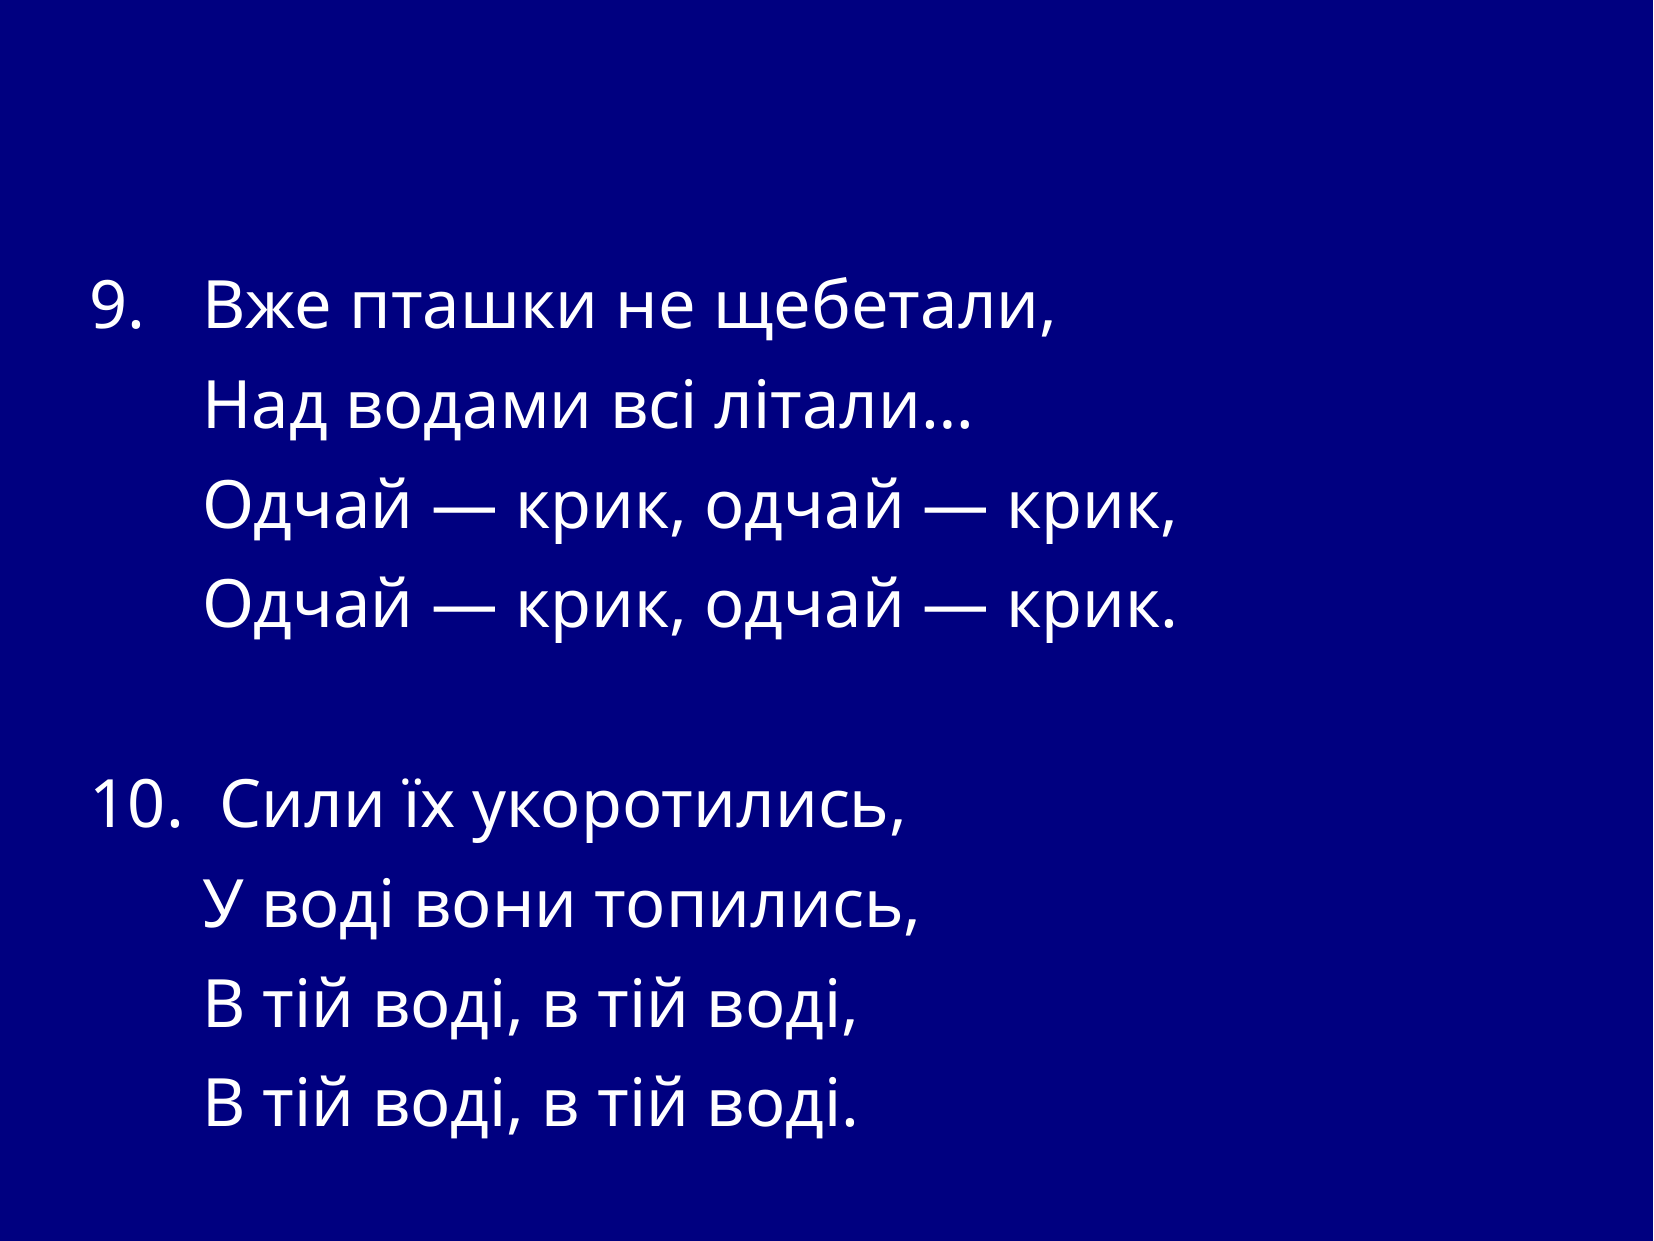

9.	Вже пташки не щебетали,
	Над водами всі літали…
	Одчай ― крик, одчай ― крик,
	Одчай ― крик, одчай ― крик.
10.	 Сили їх укоротились,
	У воді вони топились,
	В тій воді, в тій воді,
	В тій воді, в тій воді.